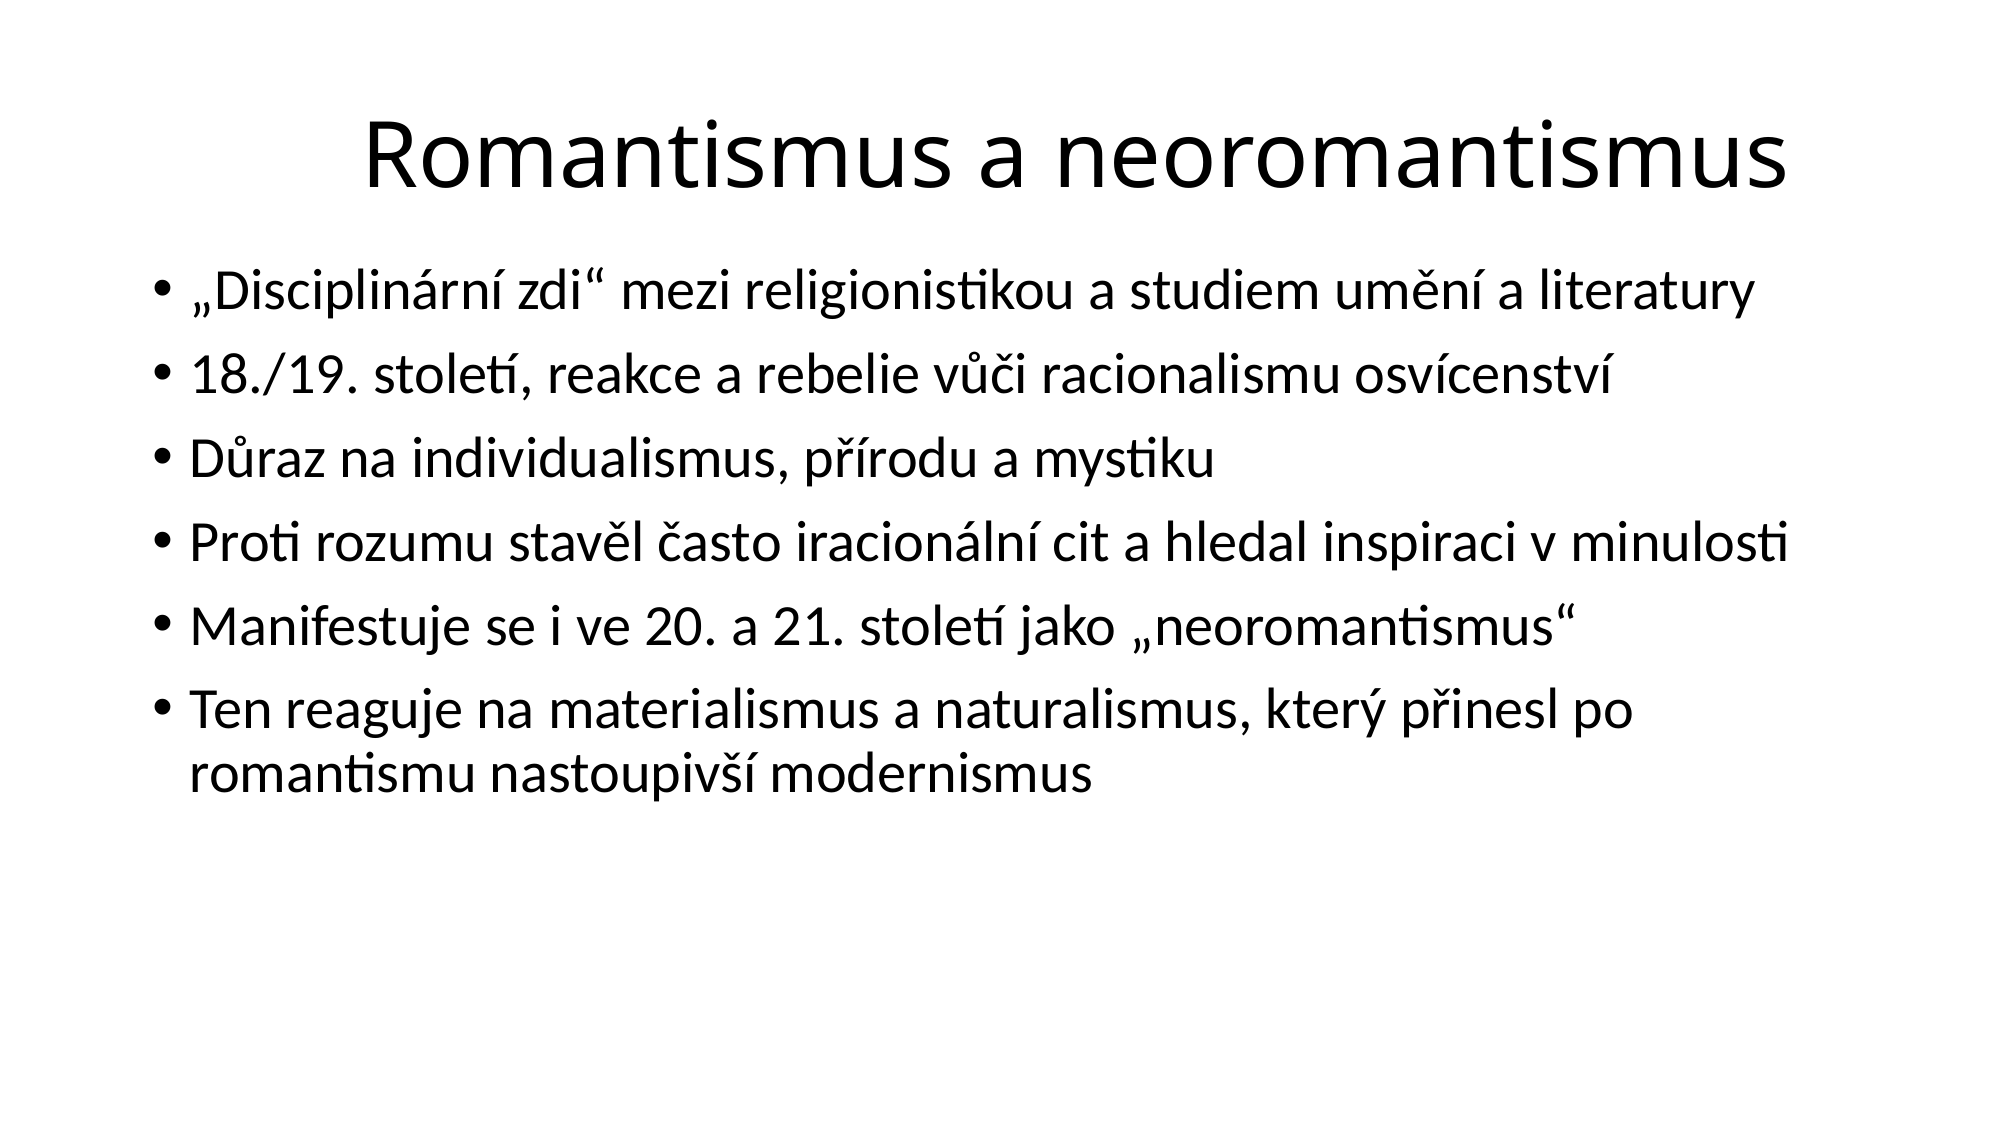

Romantismus a neoromantismus
# „Disciplinární zdi“ mezi religionistikou a studiem umění a literatury
18./19. století, reakce a rebelie vůči racionalismu osvícenství
Důraz na individualismus, přírodu a mystiku
Proti rozumu stavěl často iracionální cit a hledal inspiraci v minulosti
Manifestuje se i ve 20. a 21. století jako „neoromantismus“
Ten reaguje na materialismus a naturalismus, který přinesl po romantismu nastoupivší modernismus